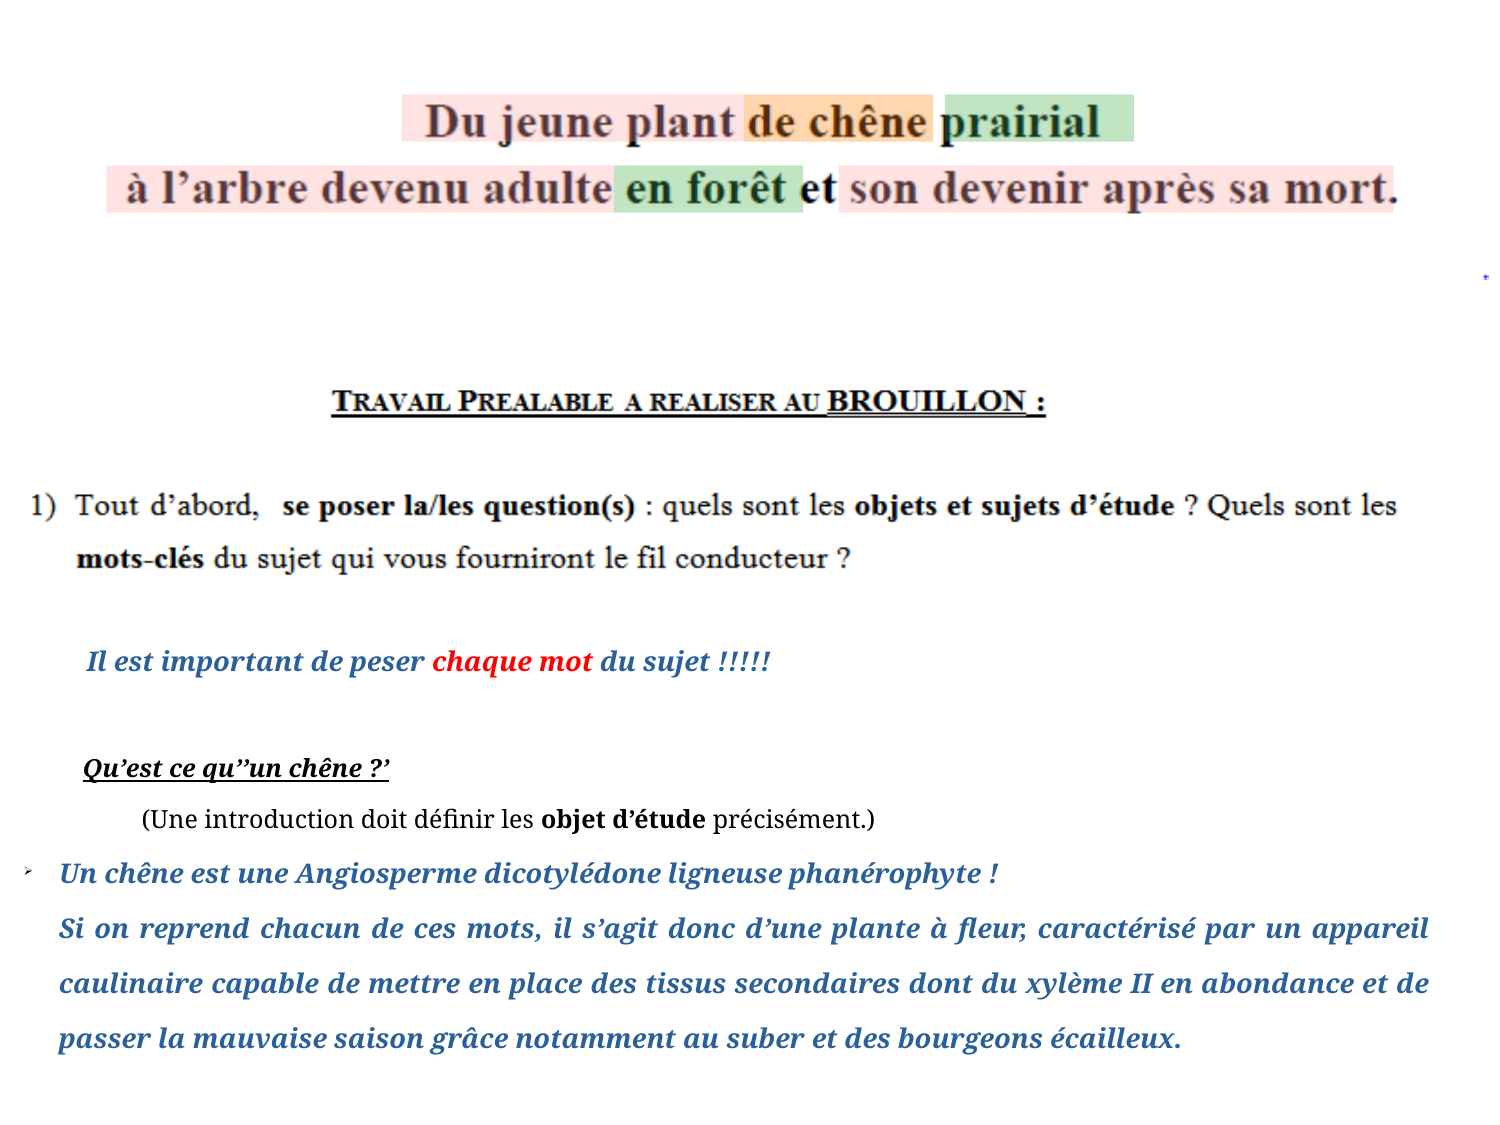

Il est important de peser chaque mot du sujet !!!!!
Qu’est ce qu’’un chêne ?’
(Une introduction doit définir les objet d’étude précisément.)
Un chêne est une Angiosperme dicotylédone ligneuse phanérophyte !
Si on reprend chacun de ces mots, il s’agit donc d’une plante à fleur, caractérisé par un appareil caulinaire capable de mettre en place des tissus secondaires dont du xylème II en abondance et de passer la mauvaise saison grâce notamment au suber et des bourgeons écailleux.